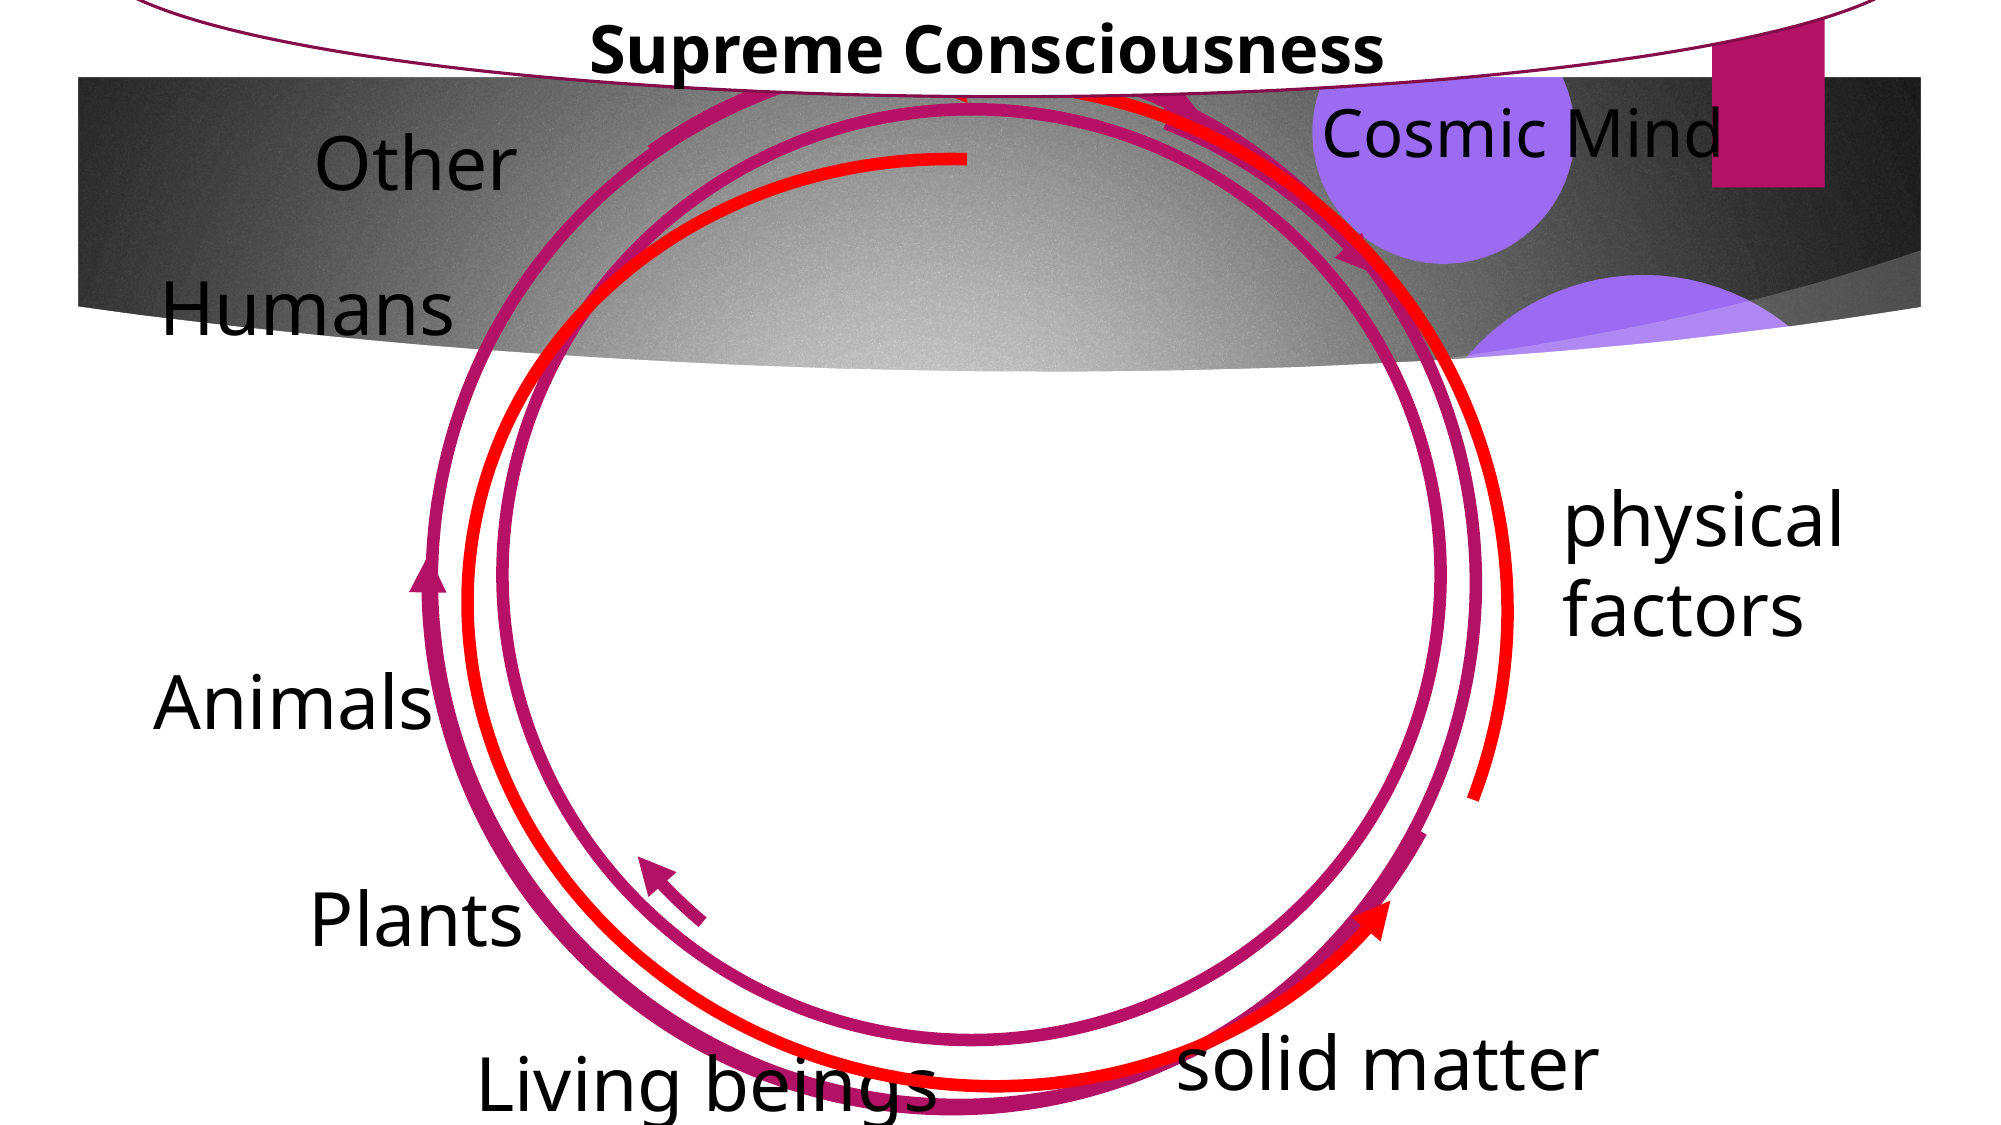

Supreme Consciousness
Cosmic Mind
Other
Humans
physical
factors
Animals
Plants
solid matter
Living beings